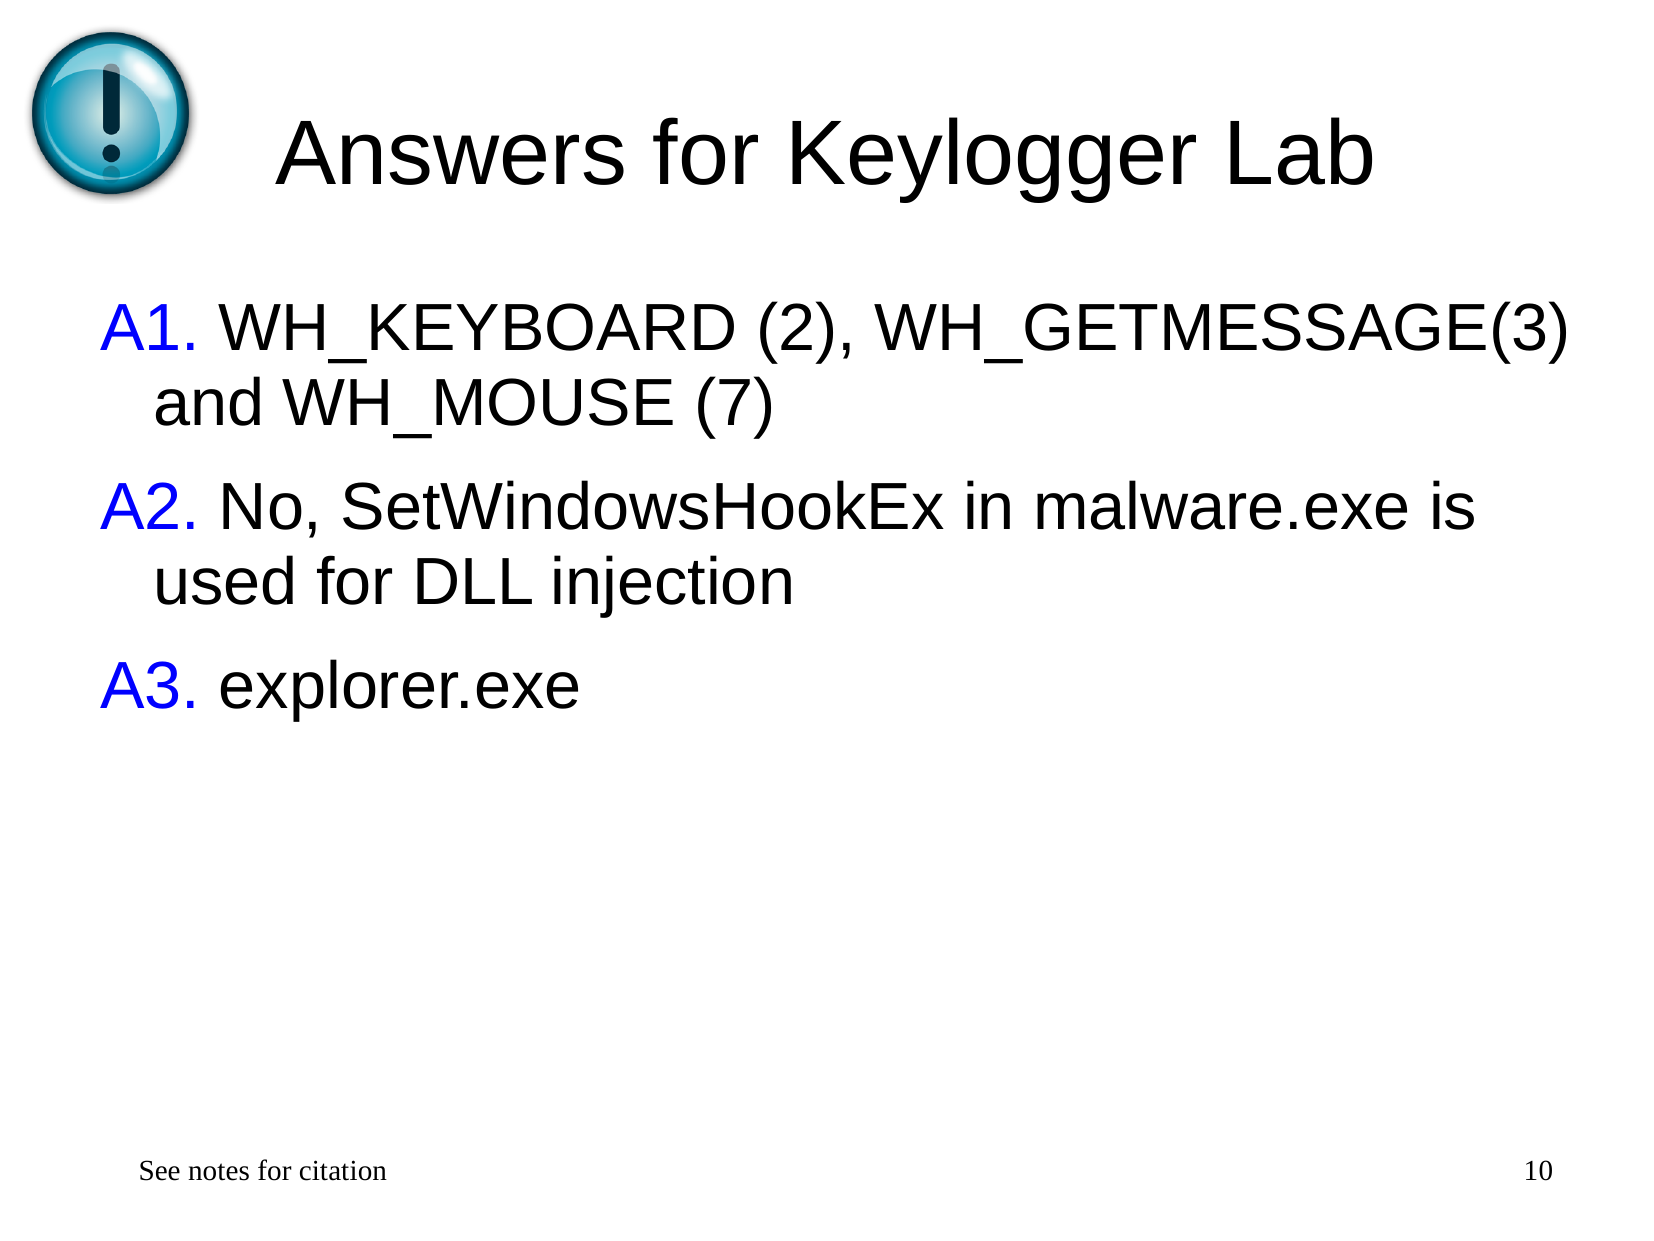

# Answers for Keylogger Lab
 WH_KEYBOARD (2), WH_GETMESSAGE(3) and WH_MOUSE (7)
 No, SetWindowsHookEx in malware.exe is used for DLL injection
 explorer.exe
See notes for citation
10